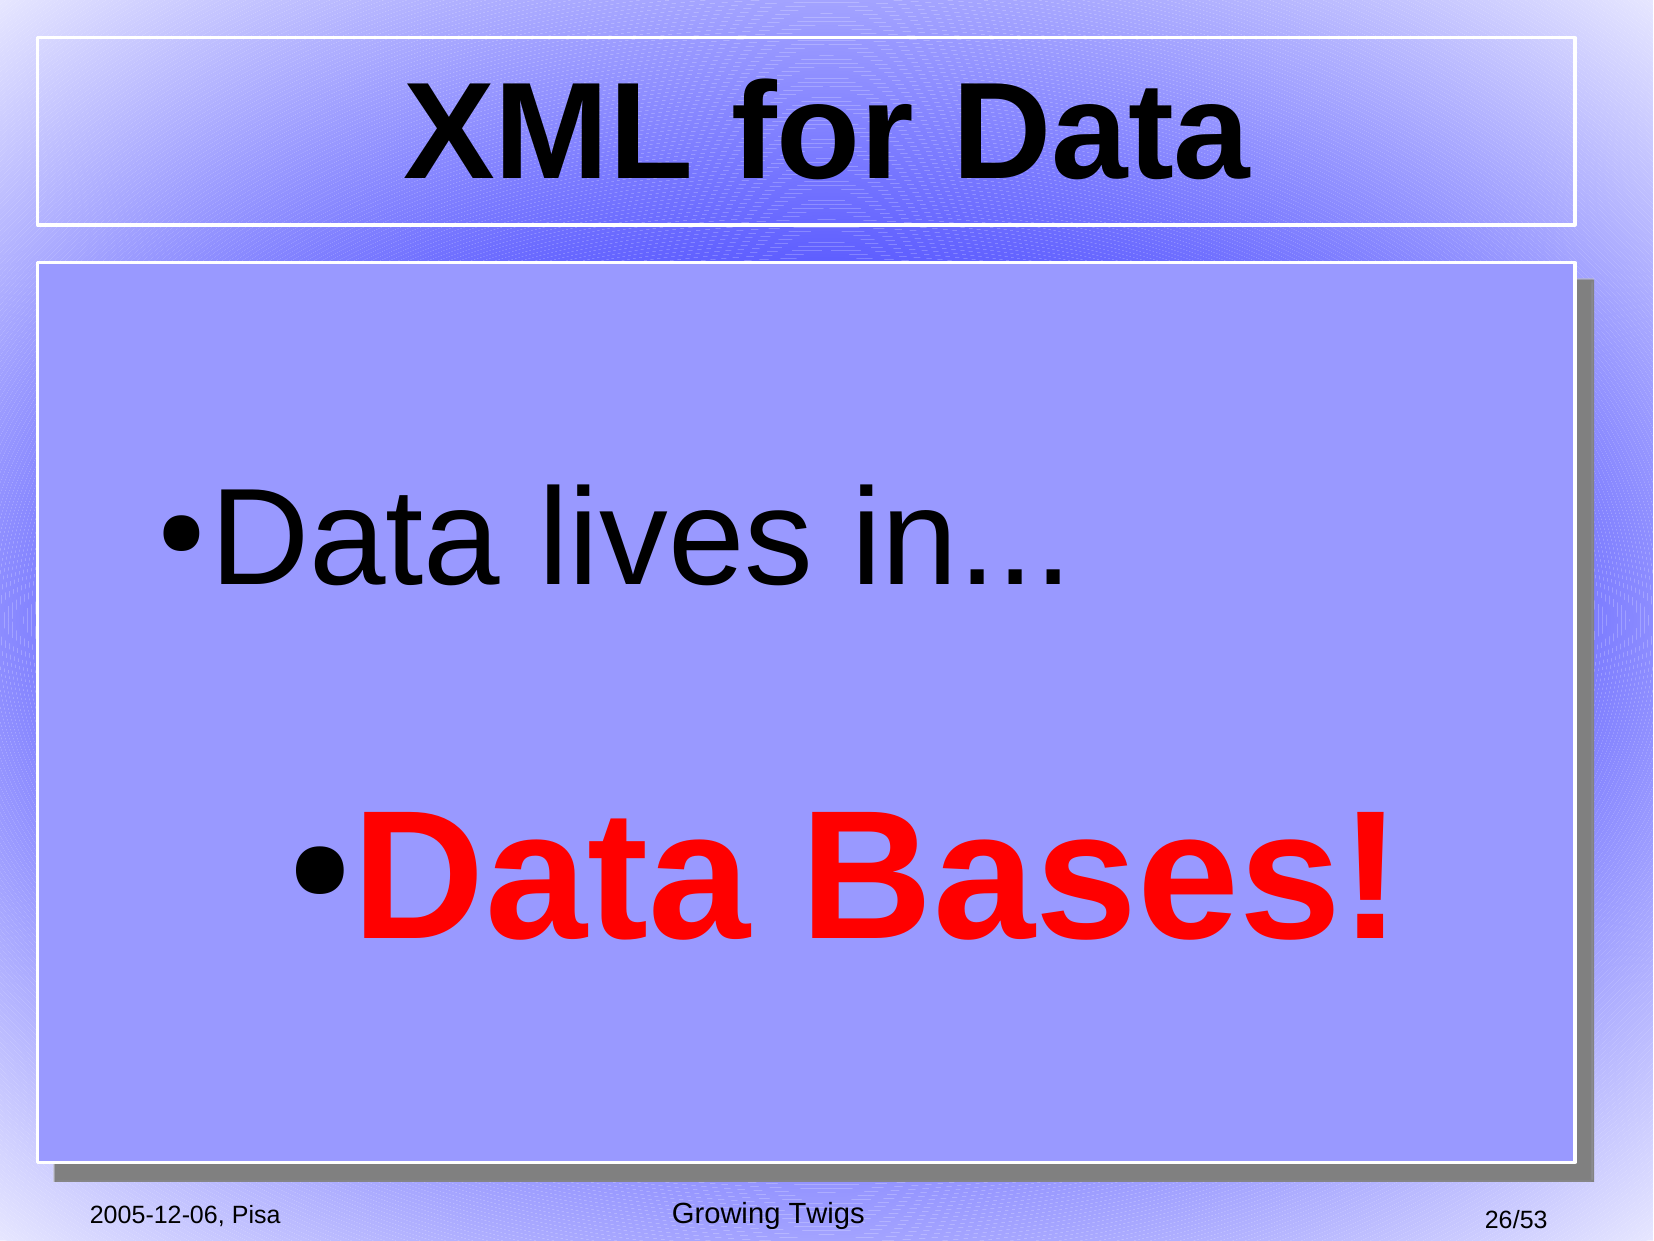

# XML for Data
Data lives in...
Data Bases!